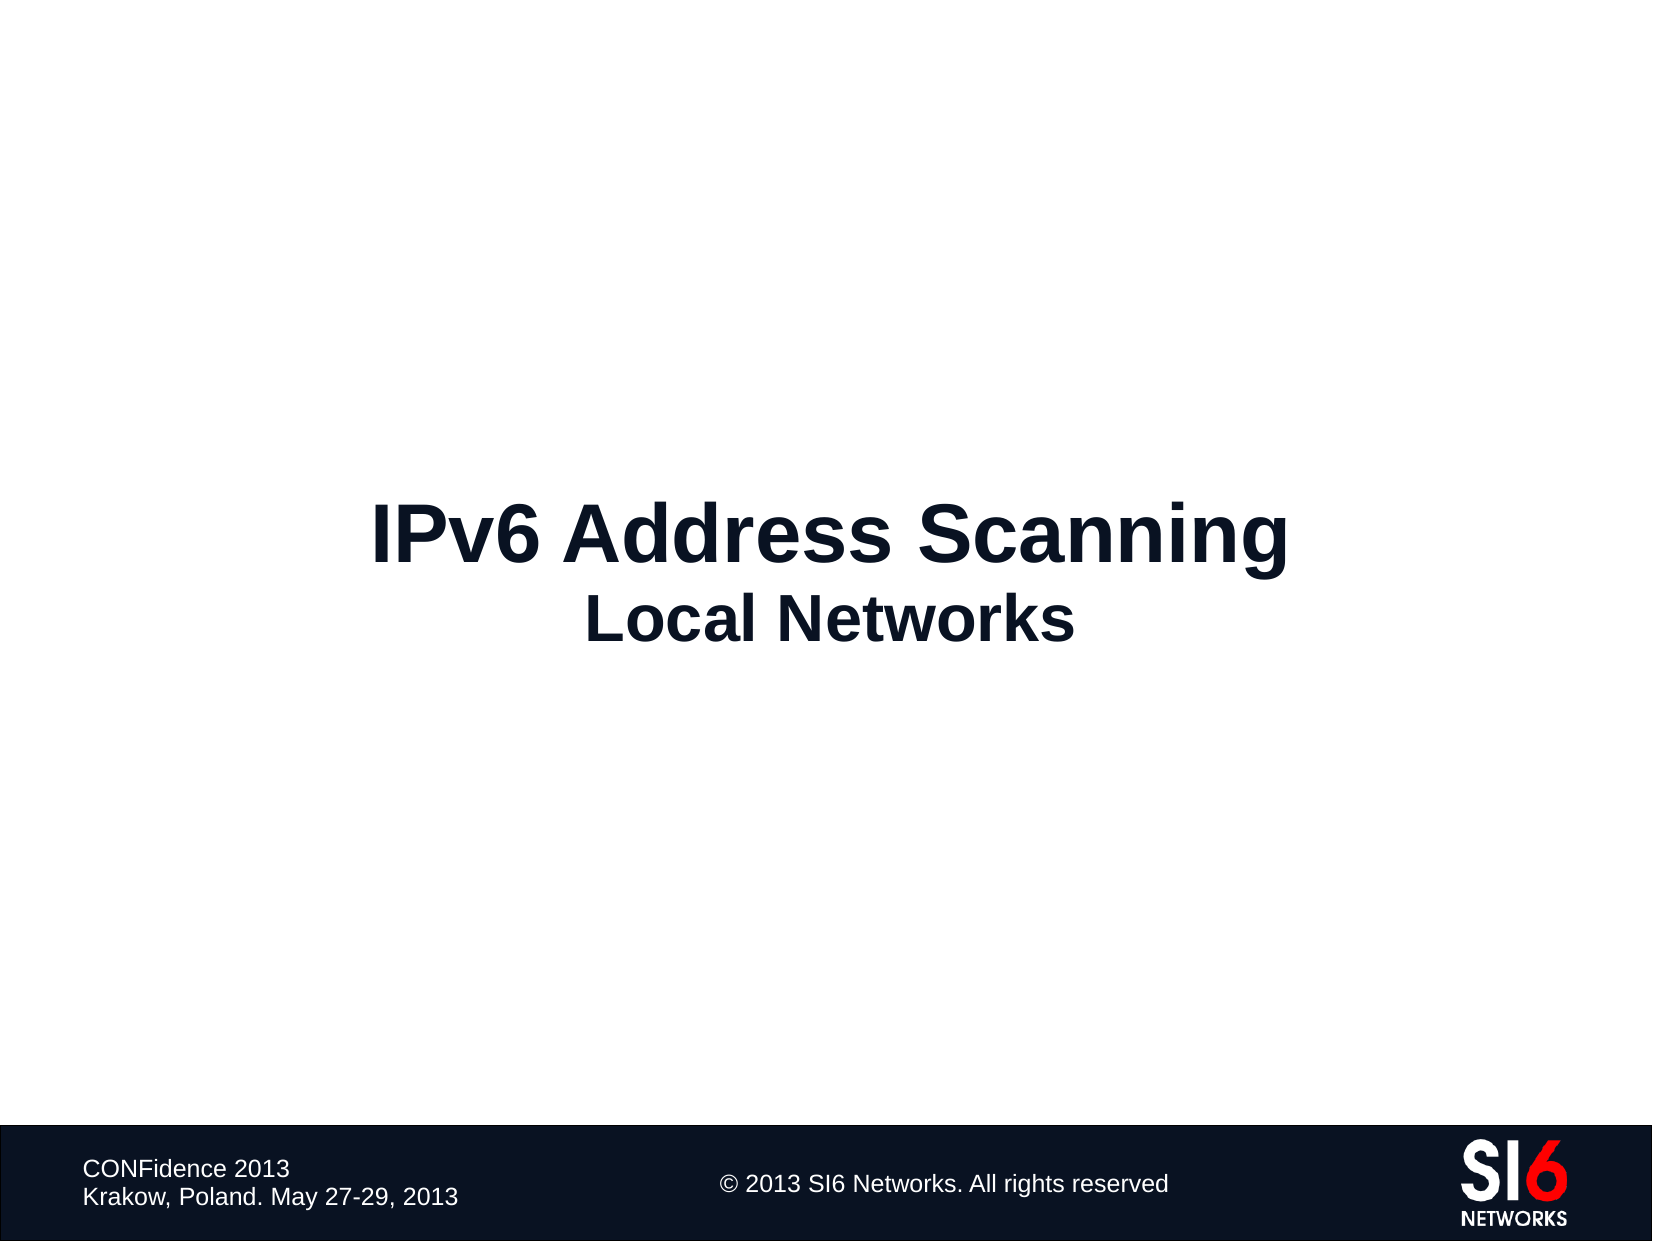

# IPv6 Address Scanning Local Networks
7